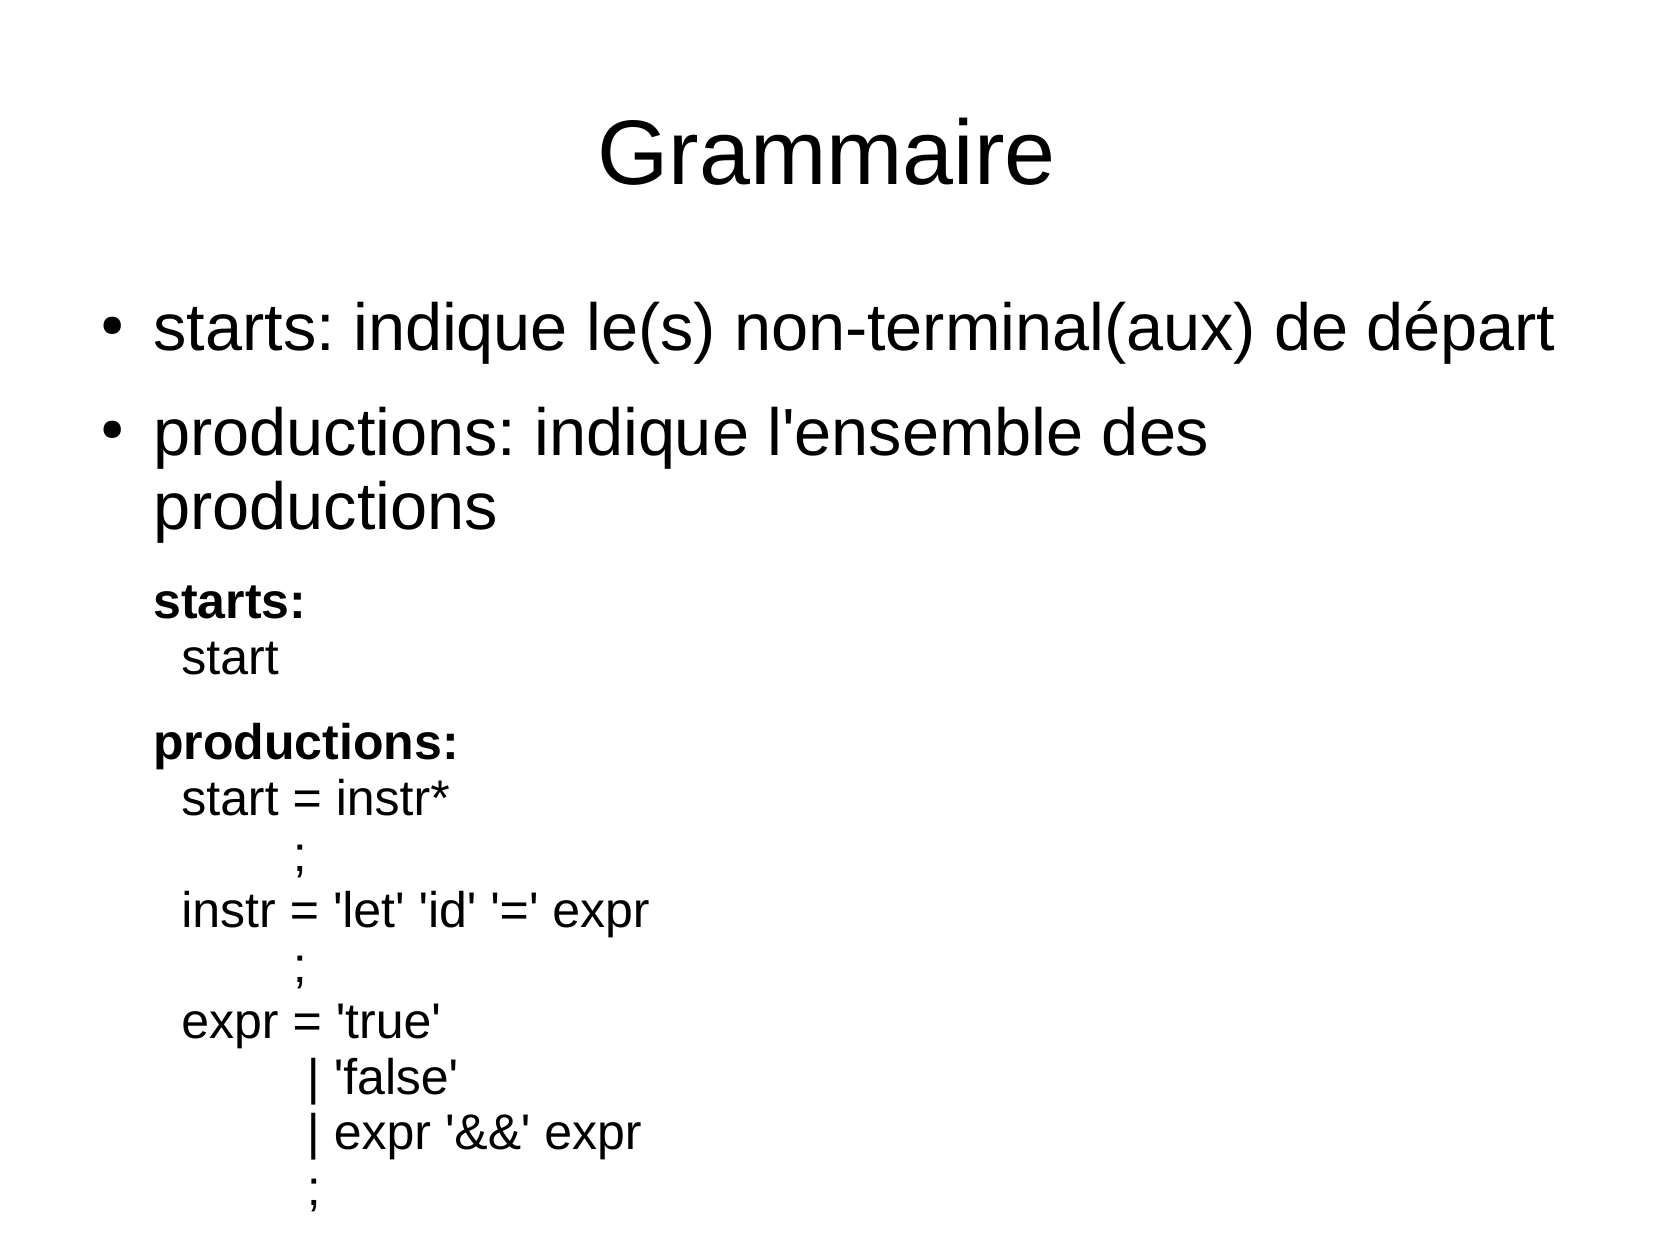

# Grammaire
starts: indique le(s) non-terminal(aux) de départ
productions: indique l'ensemble des productions
starts:
 start
productions:
 start = instr*
 ;
 instr = 'let' 'id' '=' expr
 ;
 expr = 'true'
 | 'false'
 | expr '&&' expr
 ;